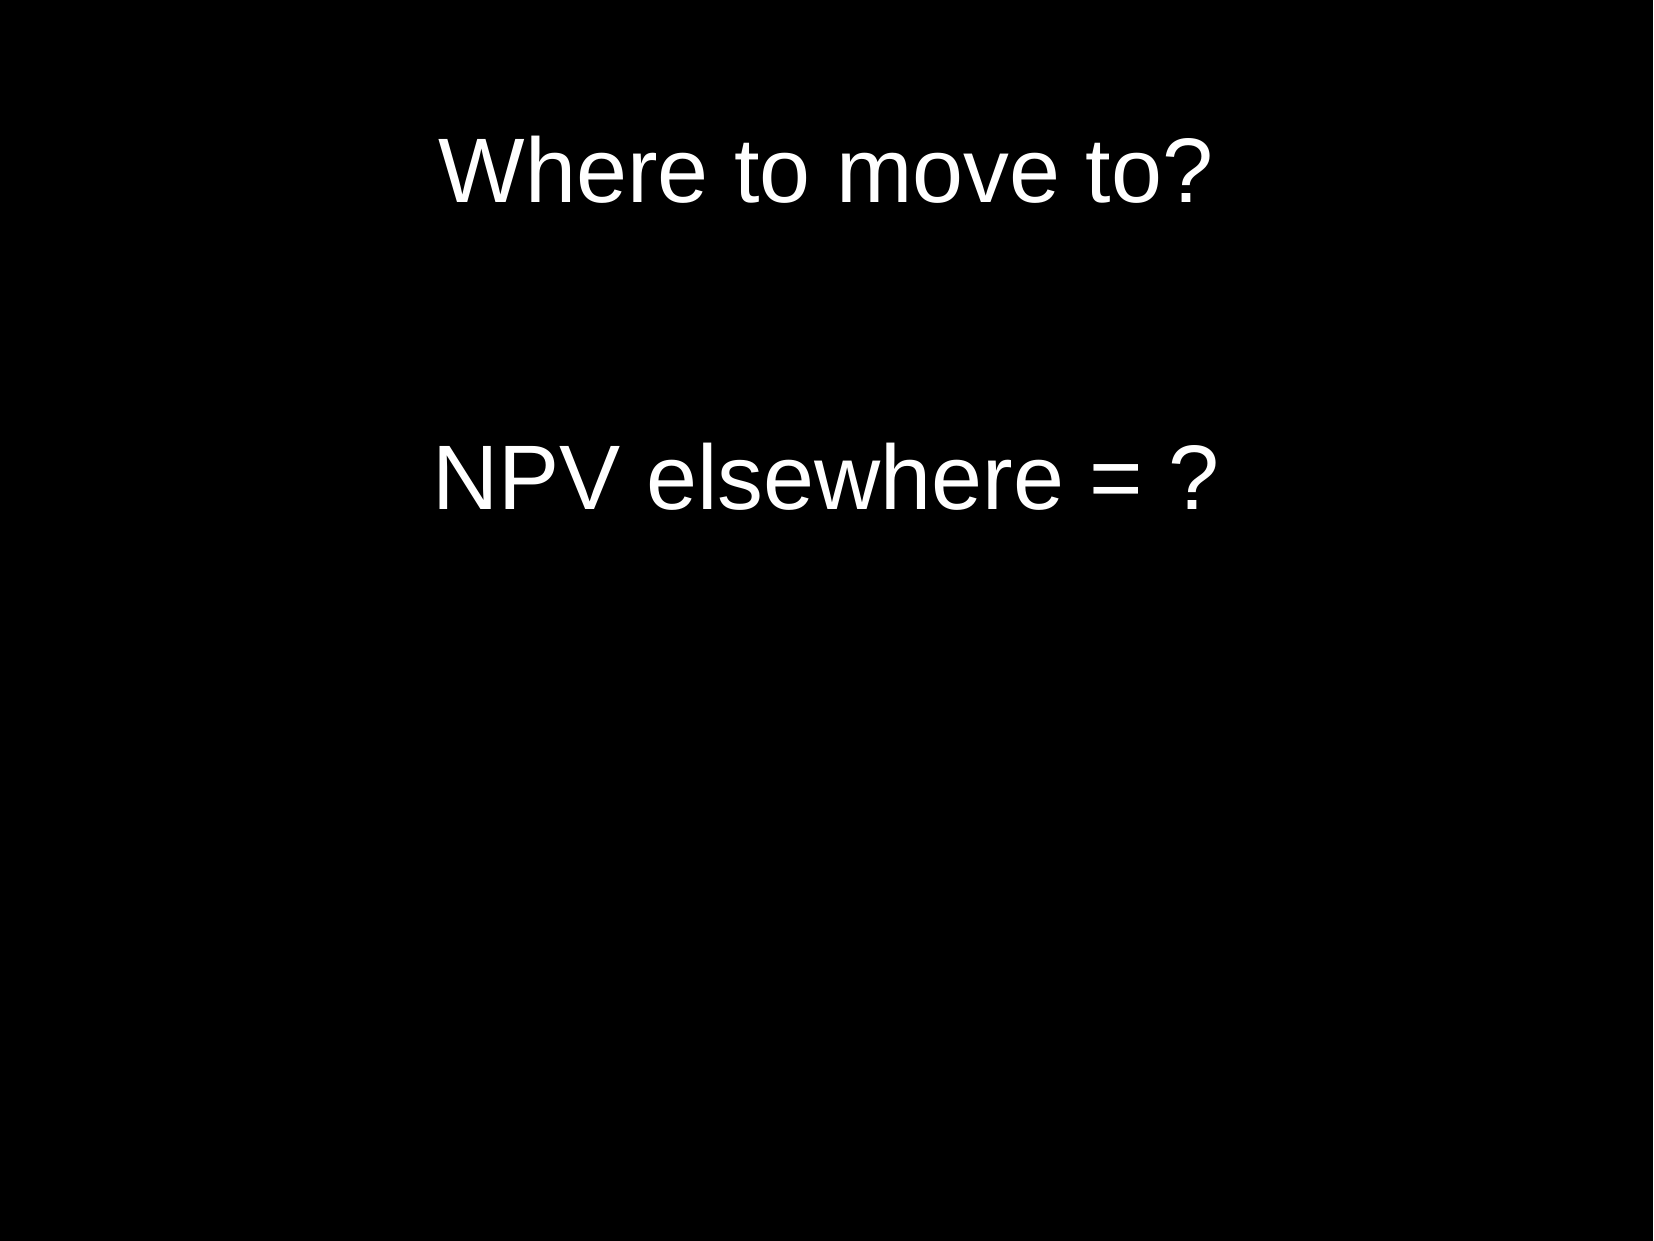

# Where to move to?
NPV elsewhere = ?